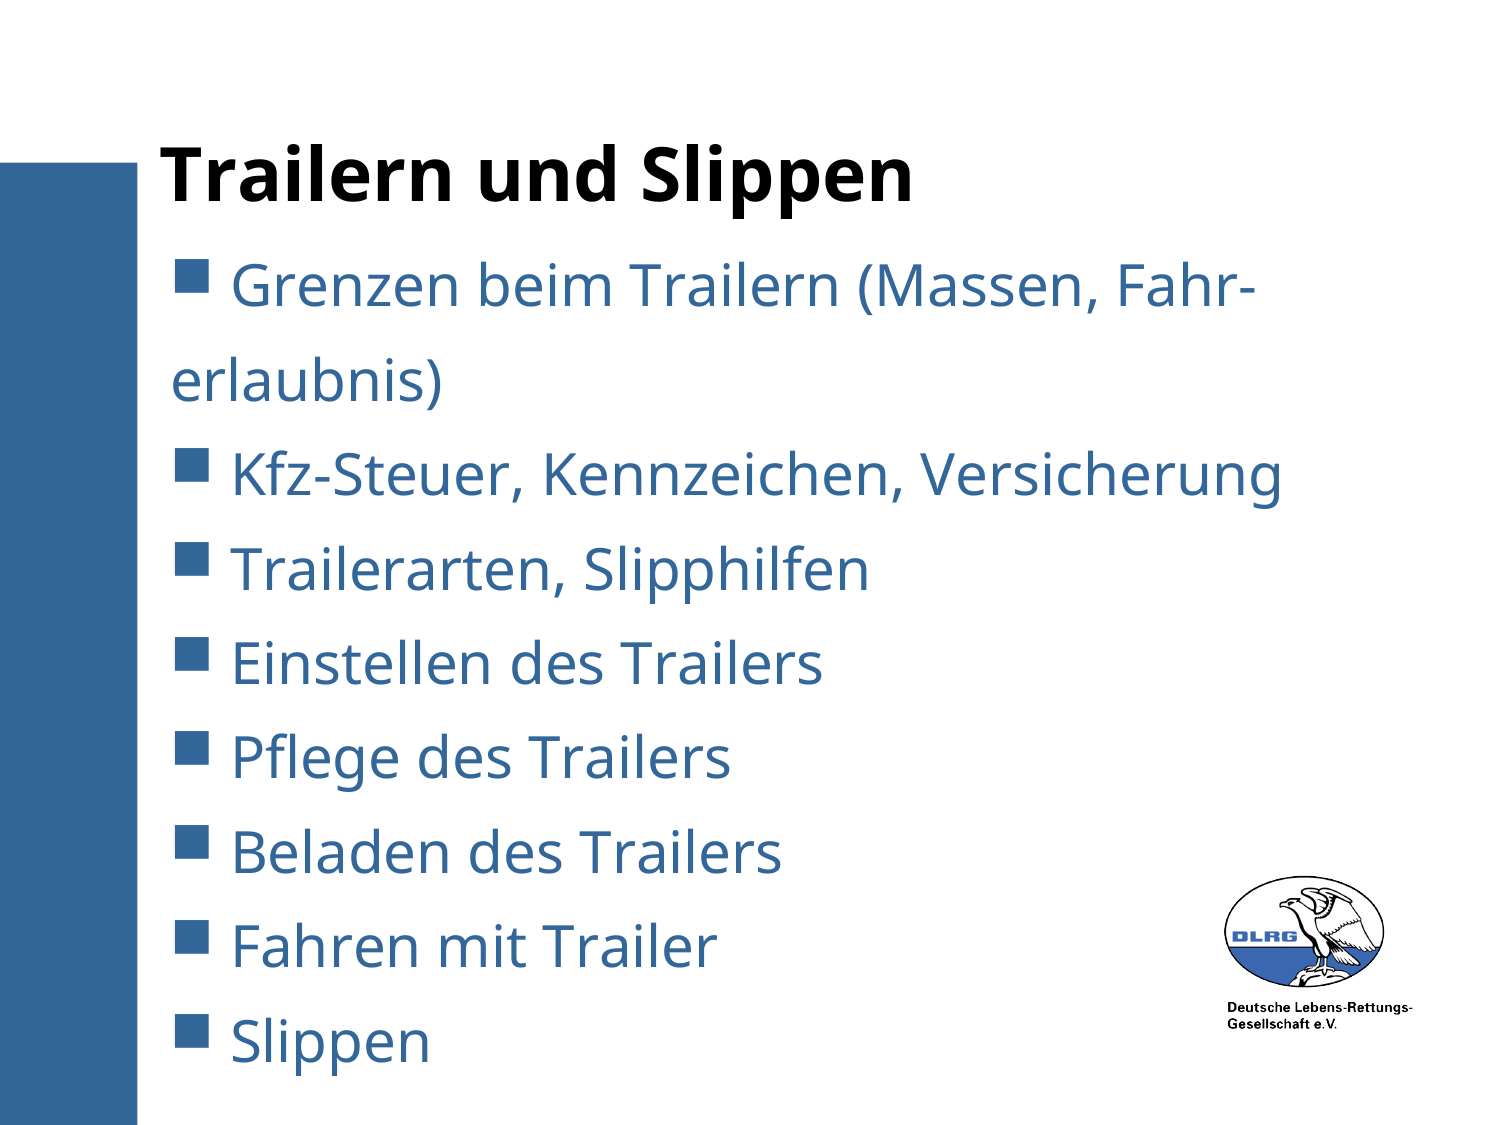

Trailern und Slippen
 Grenzen beim Trailern (Massen, Fahr- erlaubnis)
 Kfz-Steuer, Kennzeichen, Versicherung
 Trailerarten, Slipphilfen
 Einstellen des Trailers
 Pflege des Trailers
 Beladen des Trailers
 Fahren mit Trailer
 Slippen